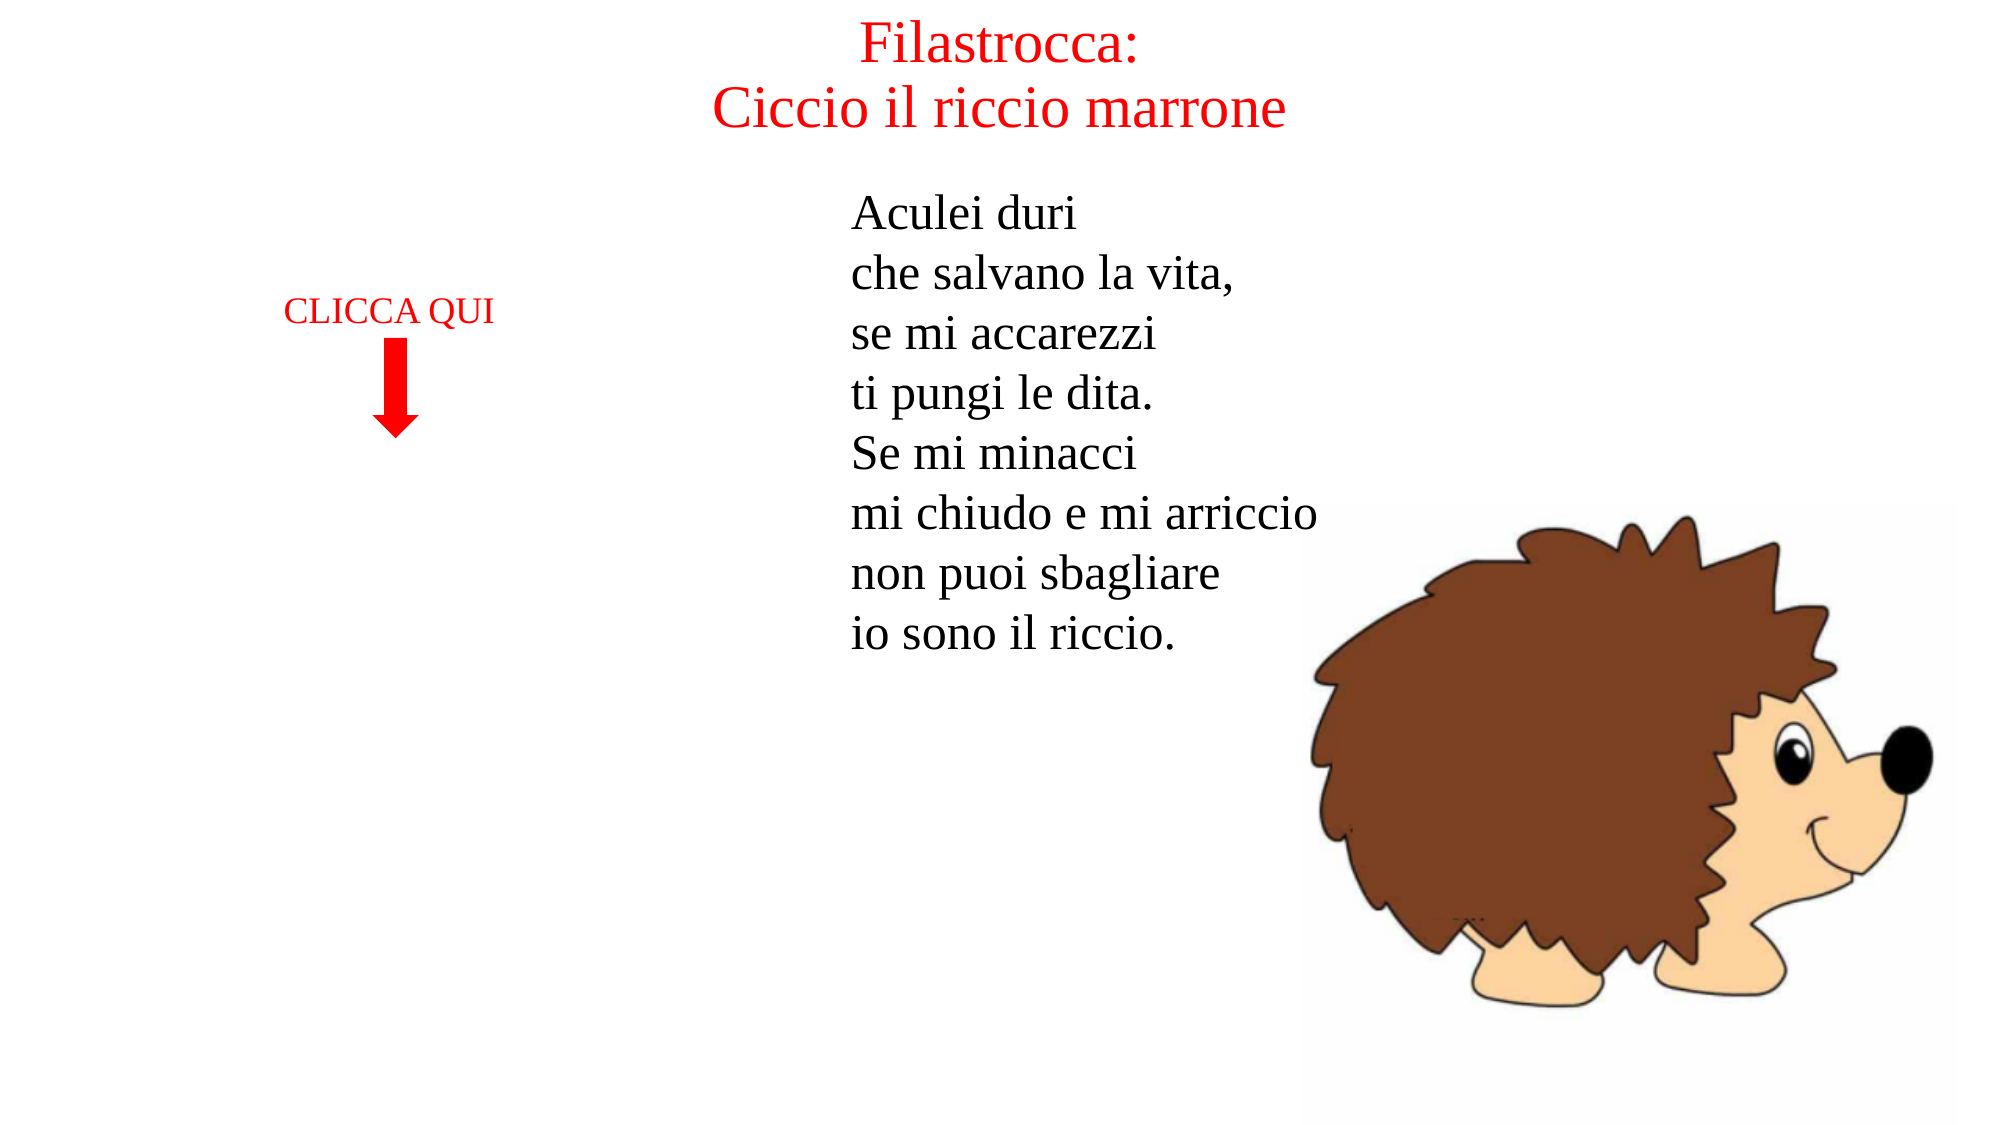

# Filastrocca: Ciccio il riccio marrone
Aculei duri
che salvano la vita,
se mi accarezzi
ti pungi le dita.
Se mi minacci
mi chiudo e mi arriccio
non puoi sbagliare
io sono il riccio.
CLICCA QUI